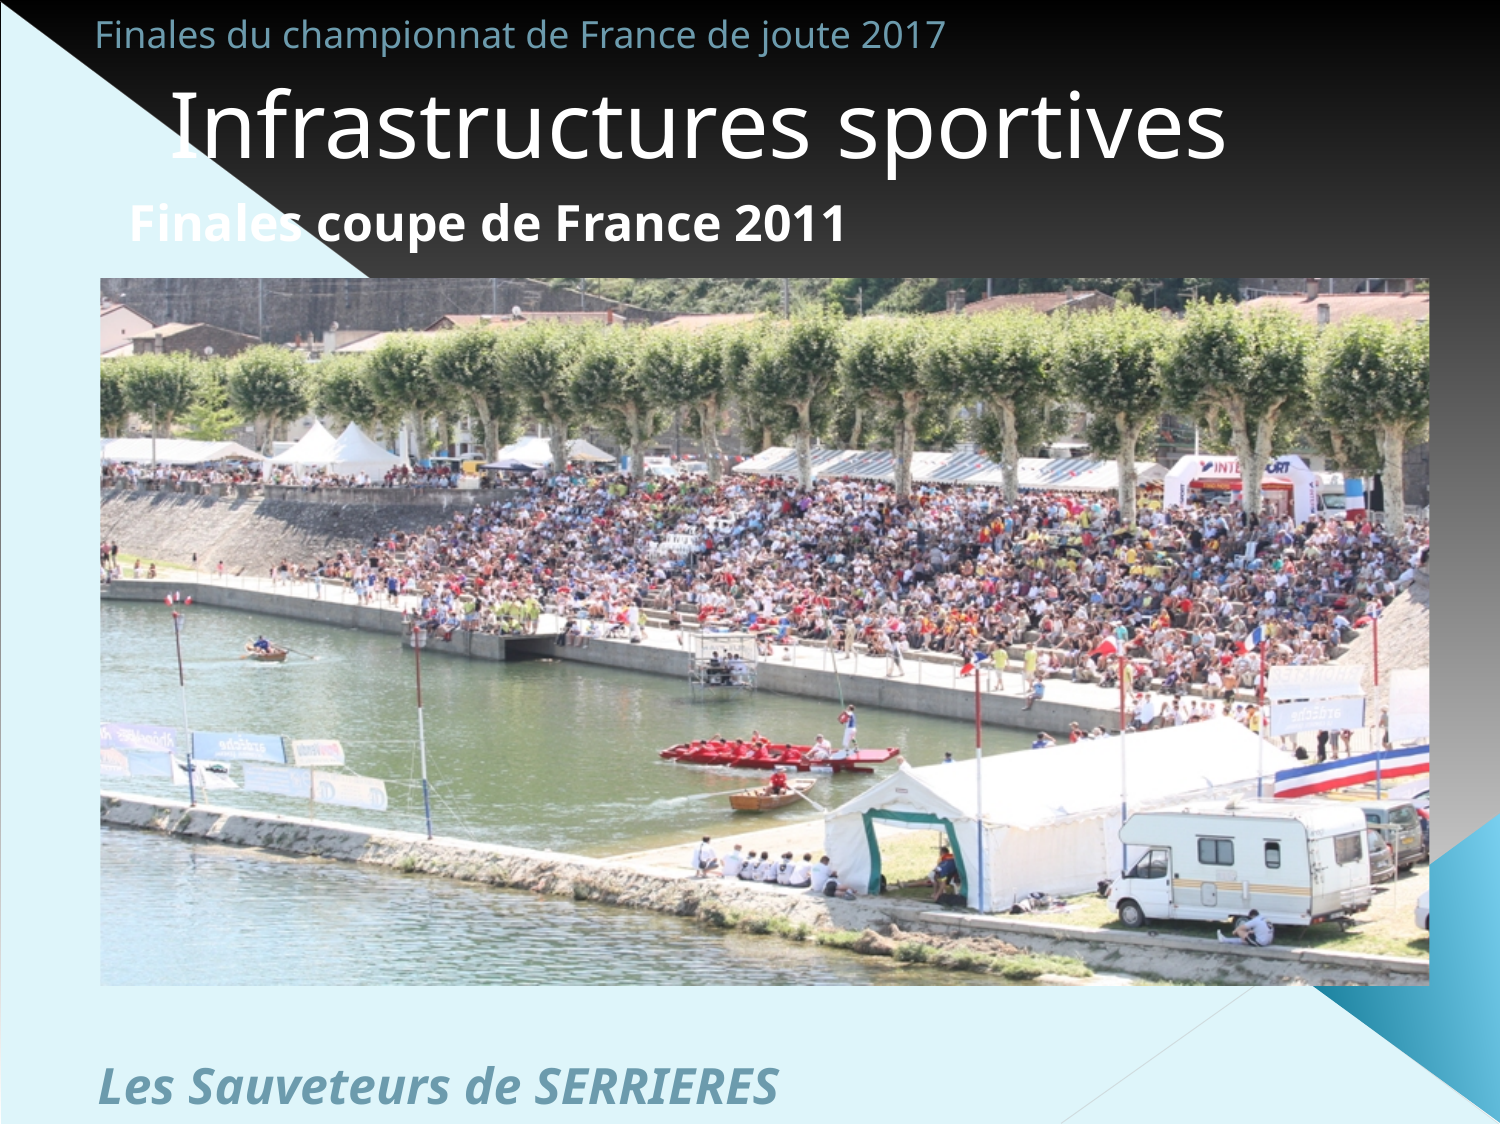

# Finales du championnat de France de joute 2017
Infrastructures sportives
	Finales coupe de France 2011
Les Sauveteurs de SERRIERES